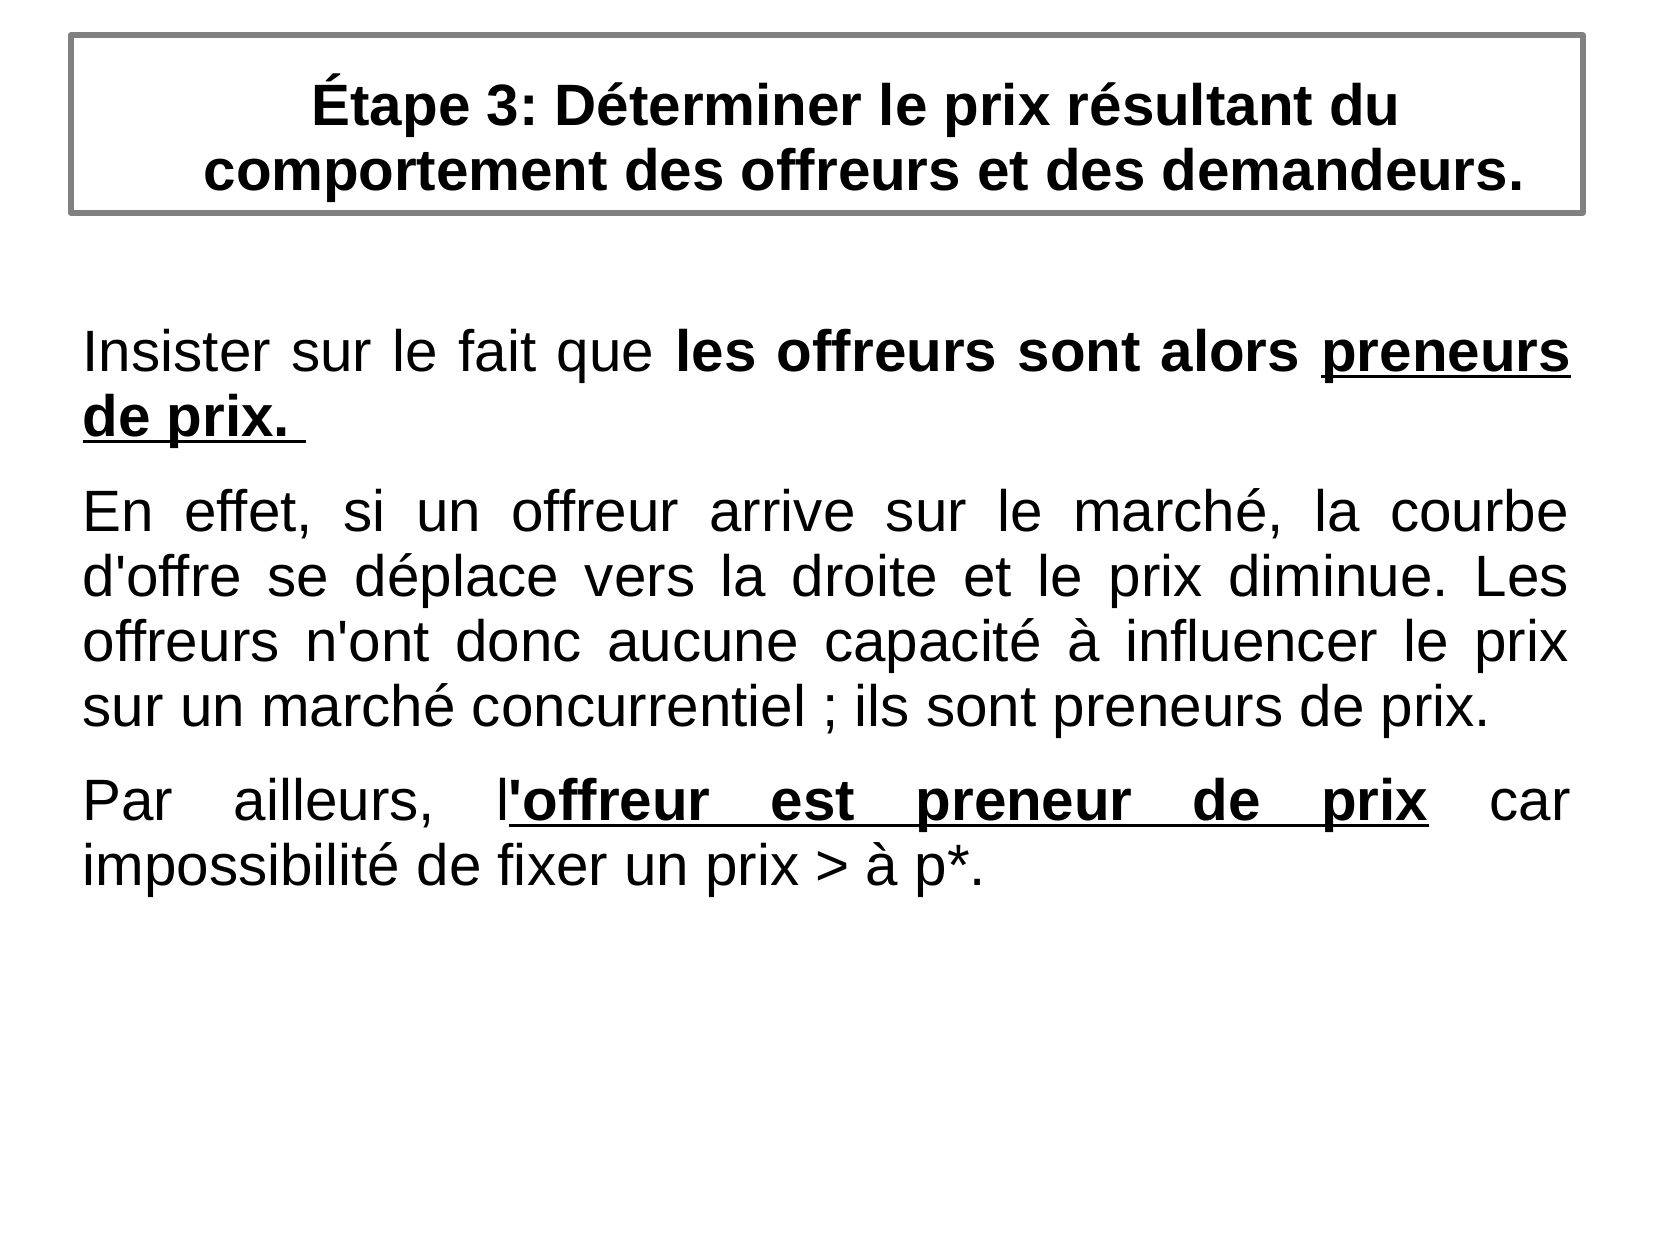

Étape 3: Déterminer le prix résultant du
comportement des offreurs et des demandeurs.
# Insister sur le fait que les offreurs sont alors preneurs de prix.
En effet, si un offreur arrive sur le marché, la courbe d'offre se déplace vers la droite et le prix diminue. Les offreurs n'ont donc aucune capacité à influencer le prix sur un marché concurrentiel ; ils sont preneurs de prix.
Par ailleurs, l'offreur est preneur de prix car impossibilité de fixer un prix > à p*.